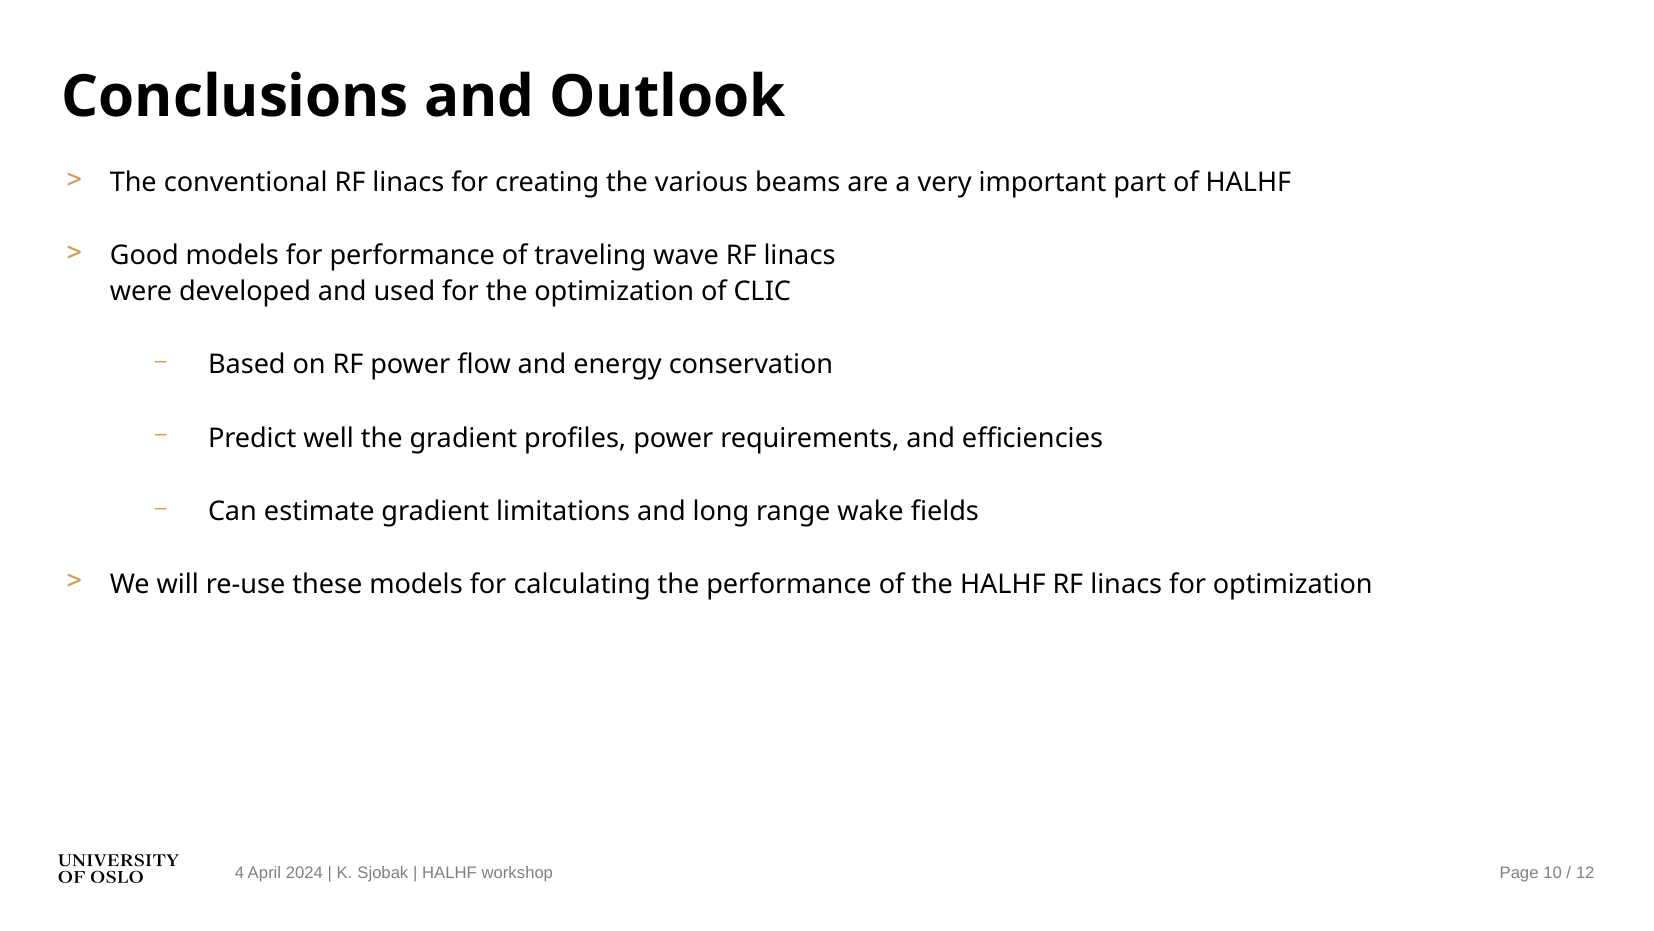

Conclusions and Outlook
The conventional RF linacs for creating the various beams are a very important part of HALHF
Good models for performance of traveling wave RF linacs
were developed and used for the optimization of CLIC
Based on RF power flow and energy conservation
Predict well the gradient profiles, power requirements, and efficiencies
Can estimate gradient limitations and long range wake fields
We will re-use these models for calculating the performance of the HALHF RF linacs for optimization
10
4 April 2024 | K. Sjobak | HALHF workshop